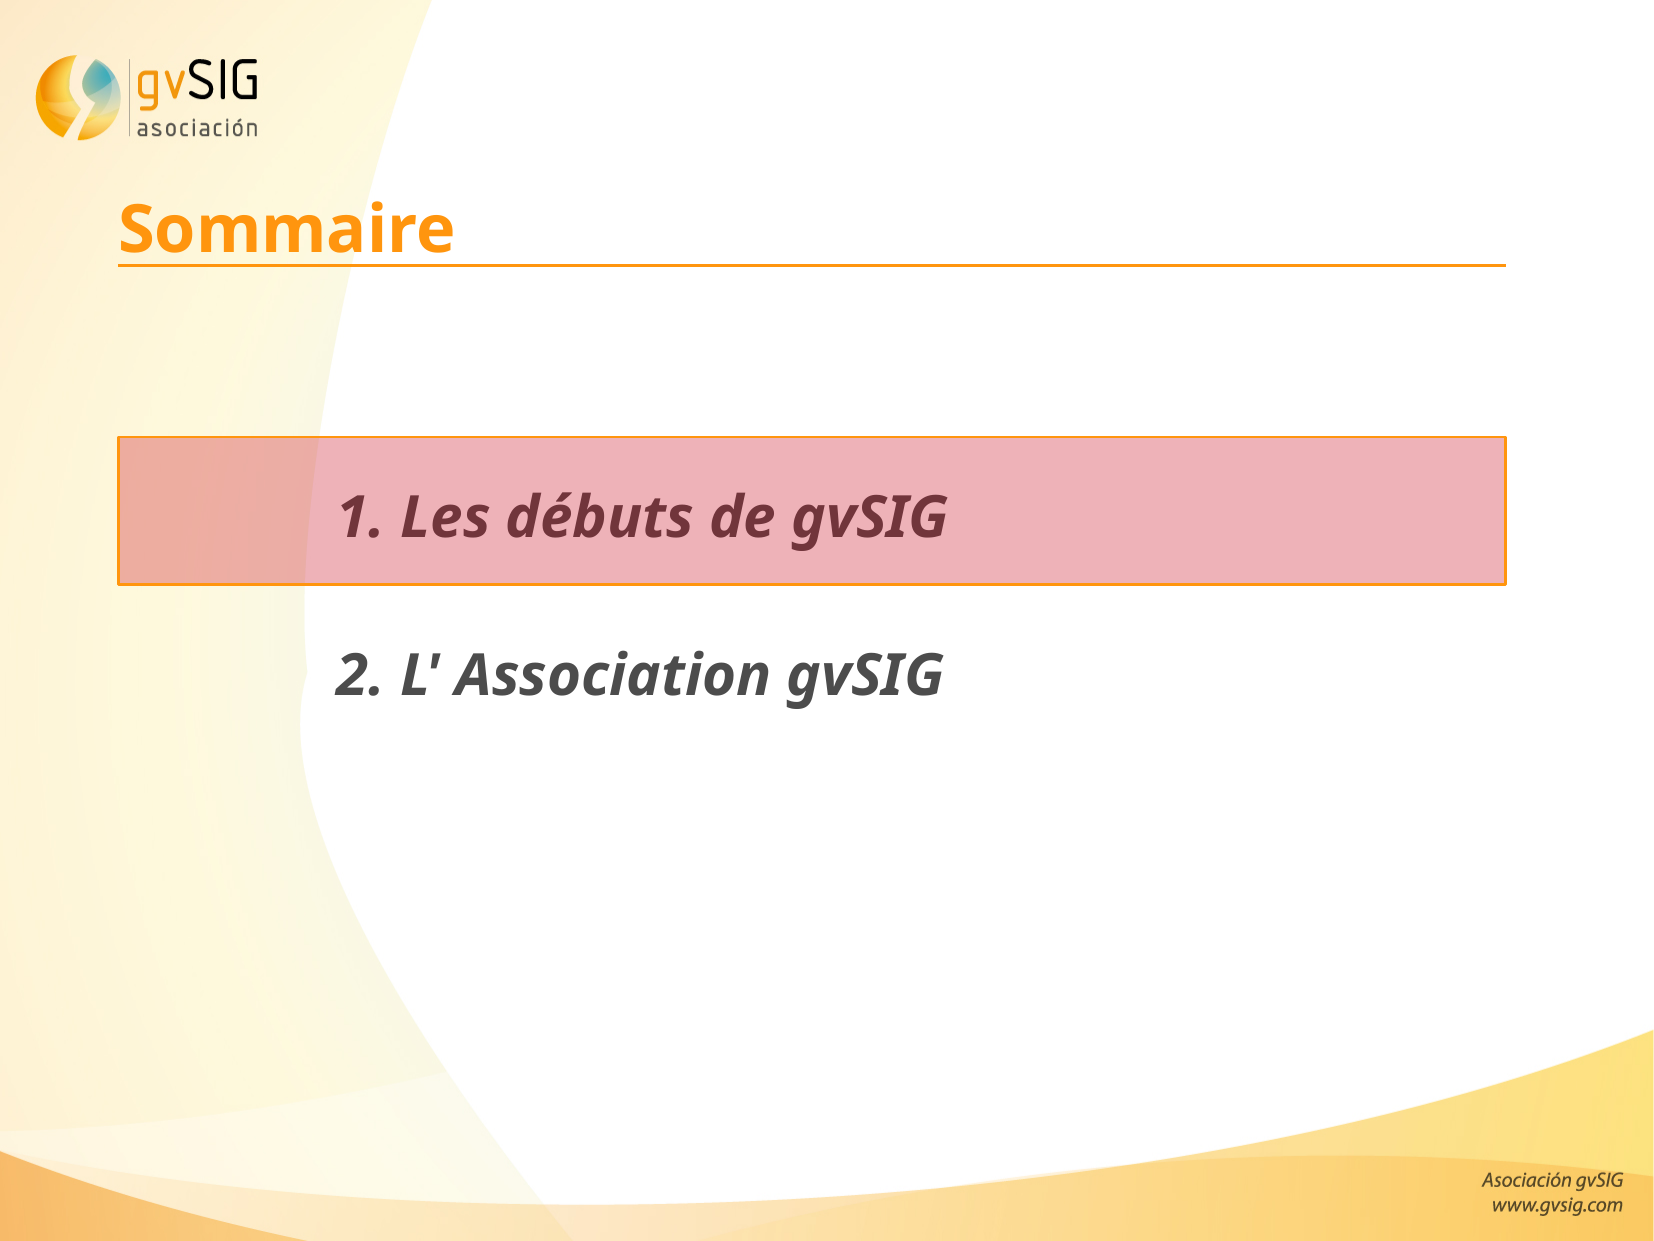

# Sommaire
1. Les débuts de gvSIG
2. L' Association gvSIG